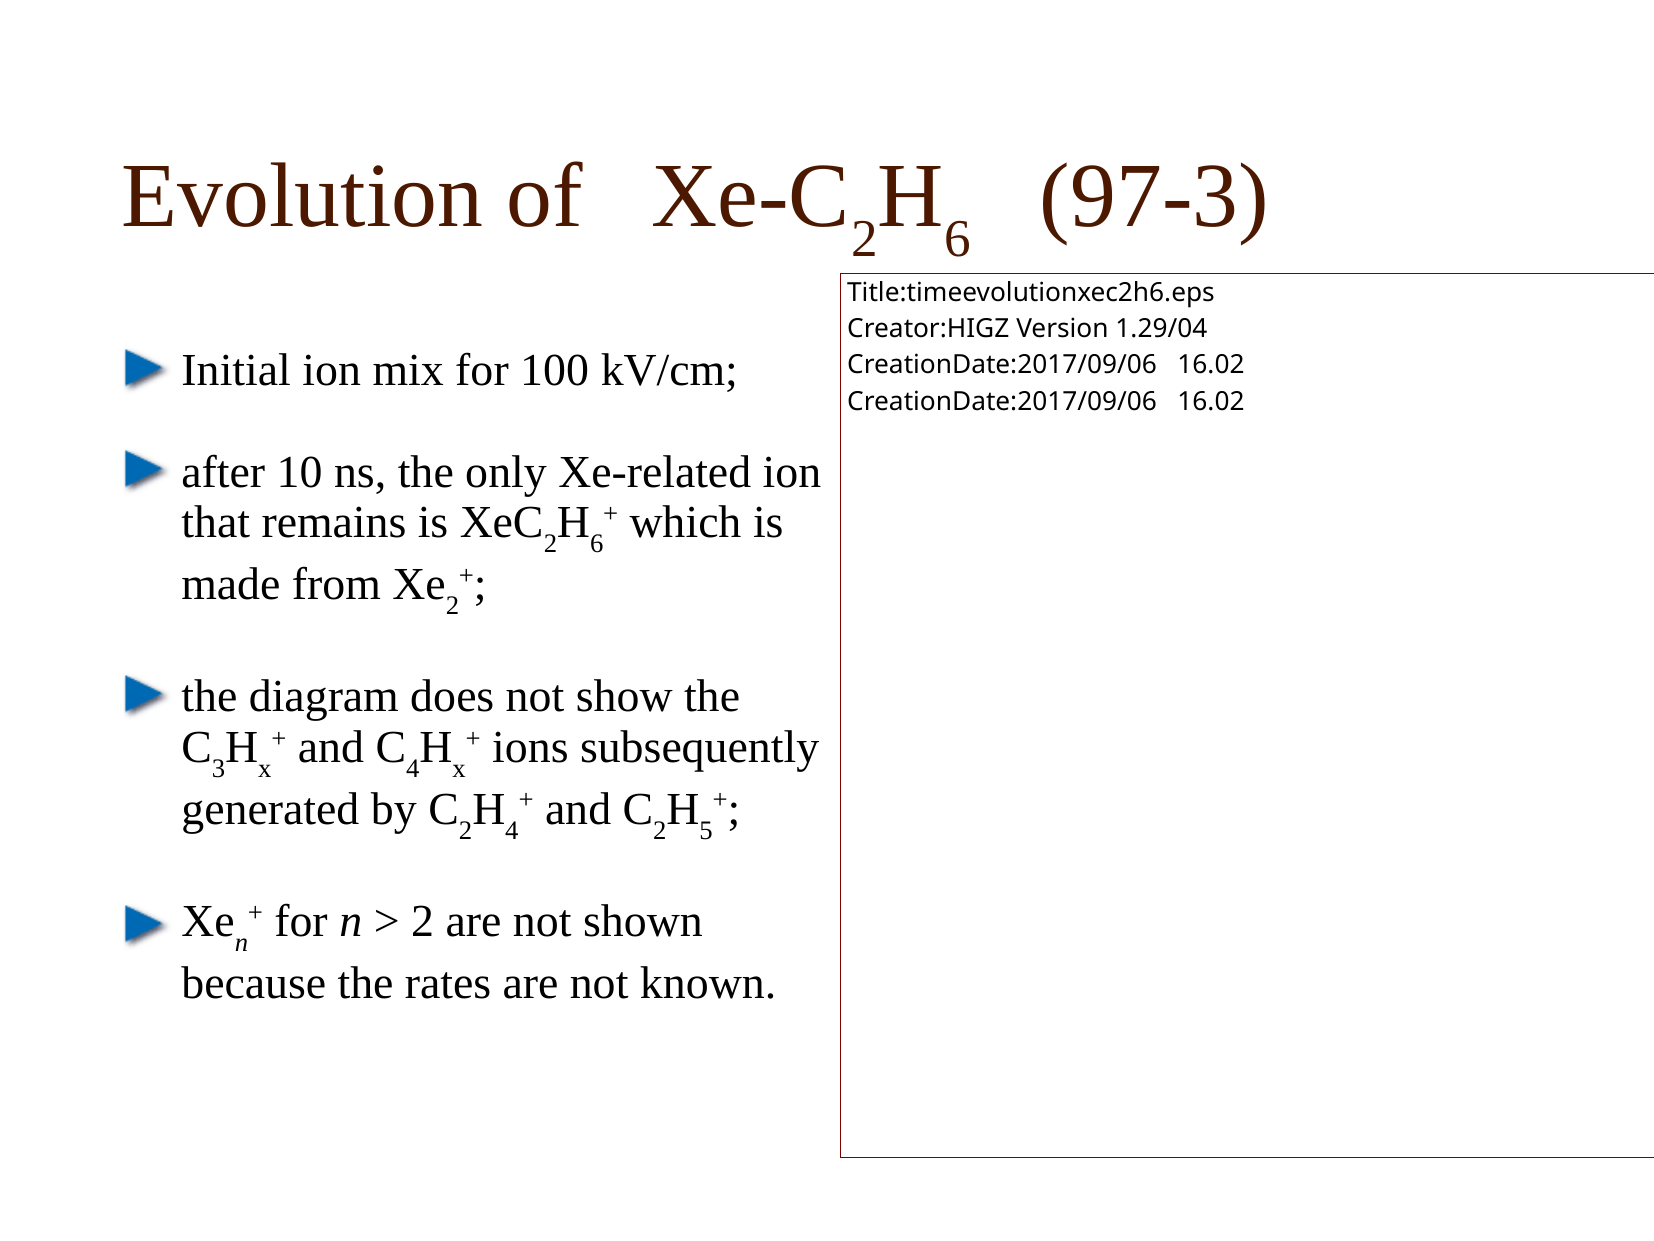

# Evolution of Xe-C2H6 (97-3)
Initial ion mix for 100 kV/cm;
after 10 ns, the only Xe-related ion that remains is XeC2H6+ which is made from Xe2+;
the diagram does not show the C3Hx+ and C4Hx+ ions subsequently generated by C2H4+ and C2H5+;
Xen+ for n > 2 are not shown because the rates are not known.